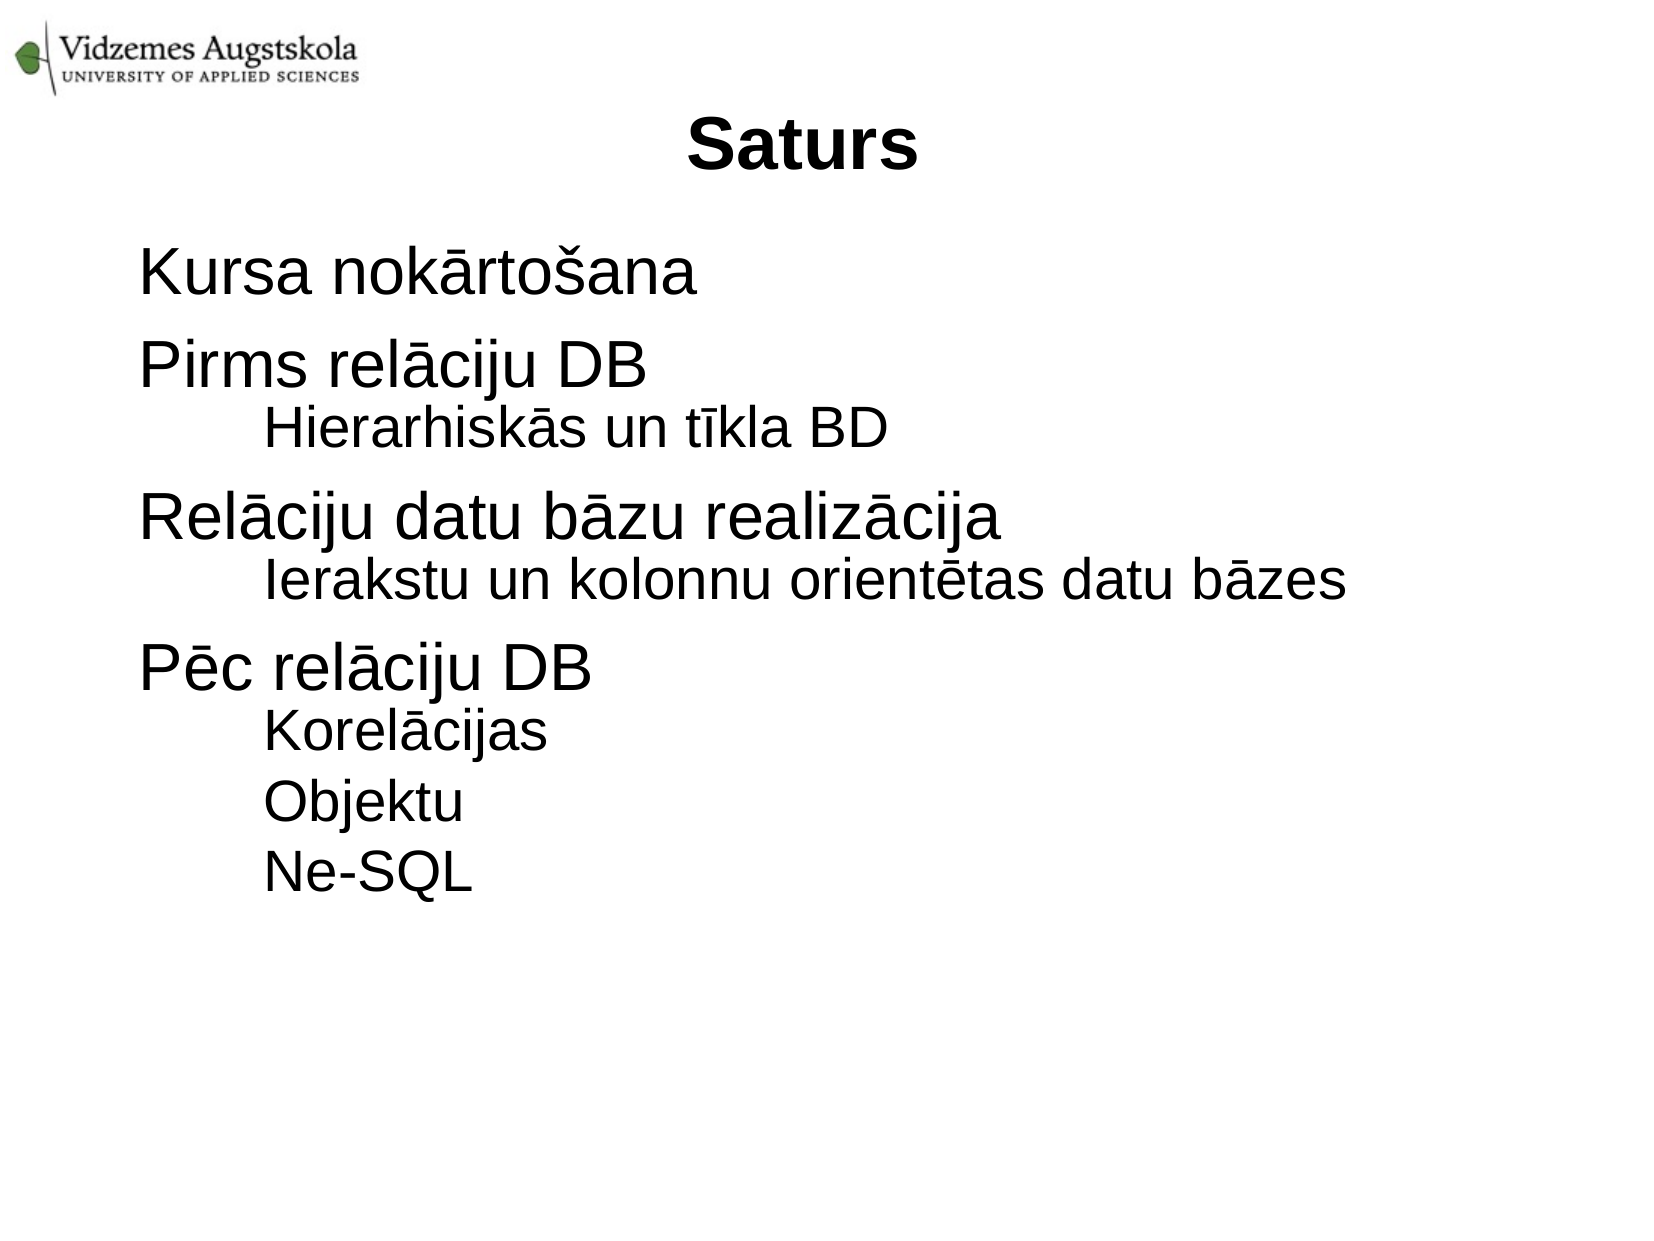

# Saturs
Kursa nokārtošana
Pirms relāciju DB
Hierarhiskās un tīkla BD
Relāciju datu bāzu realizācija
Ierakstu un kolonnu orientētas datu bāzes
Pēc relāciju DB
Korelācijas
Objektu
Ne-SQL